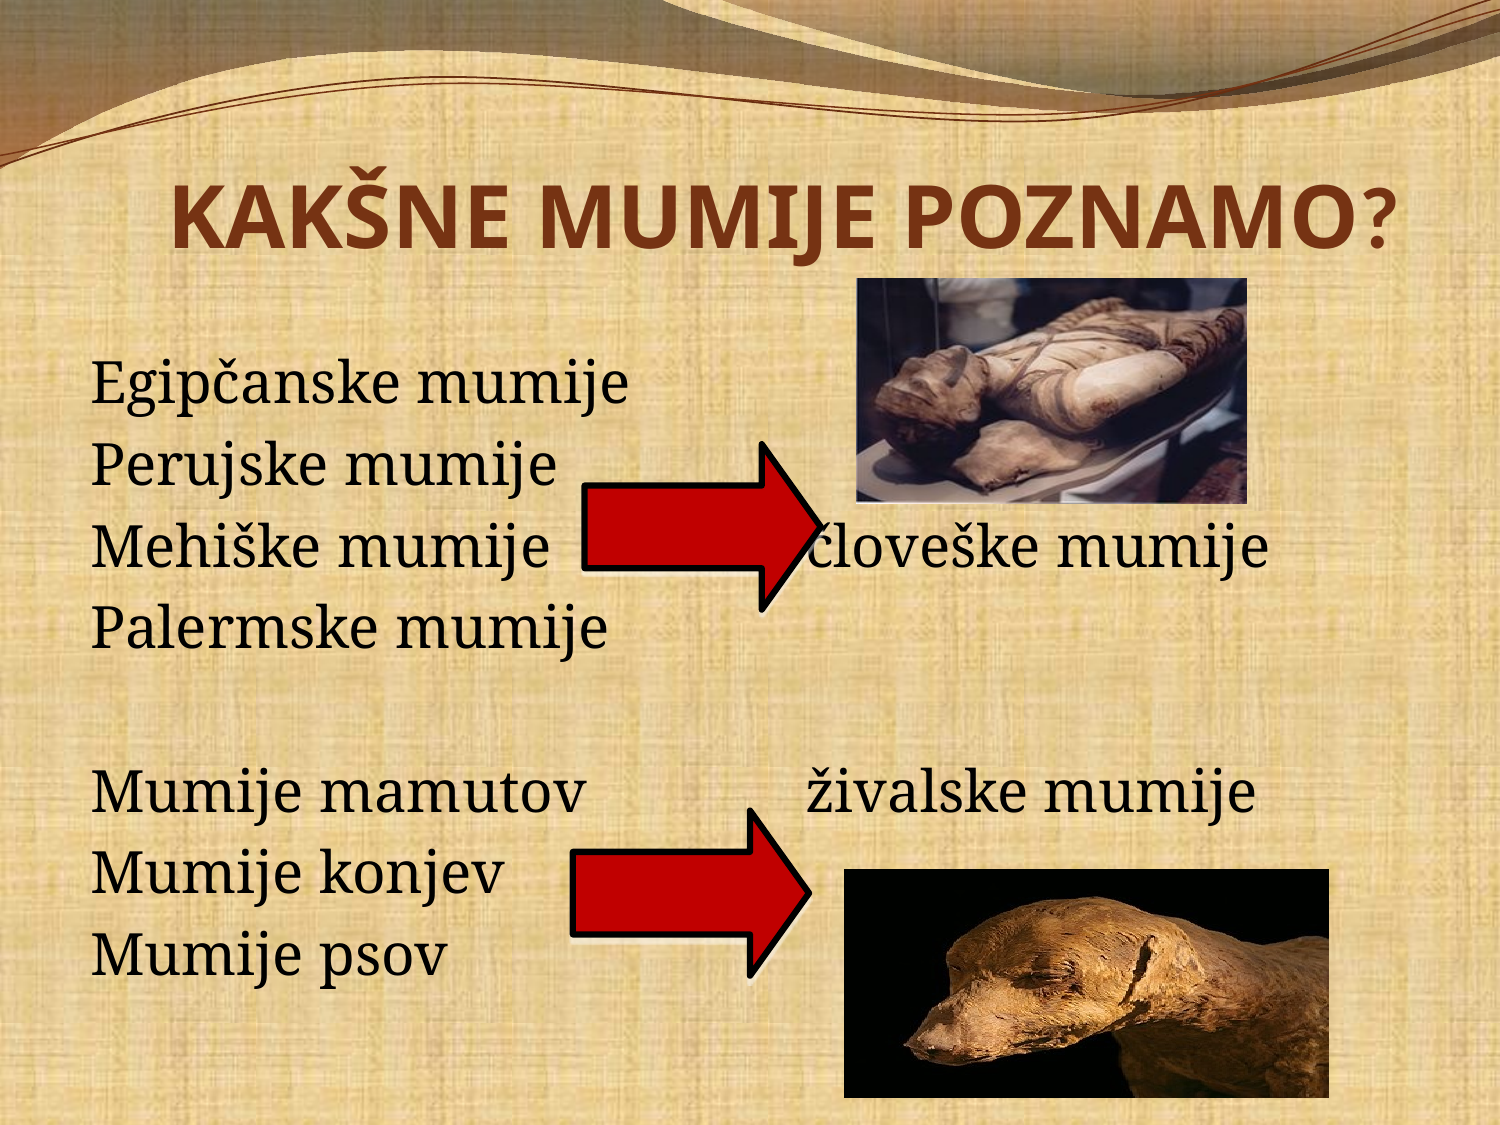

# KAKŠNE MUMIJE POZNAMO?
Egipčanske mumije
Perujske mumije
Mehiške mumije 			 človeške mumije
Palermske mumije
Mumije mamutov			 živalske mumije
Mumije konjev
Mumije psov